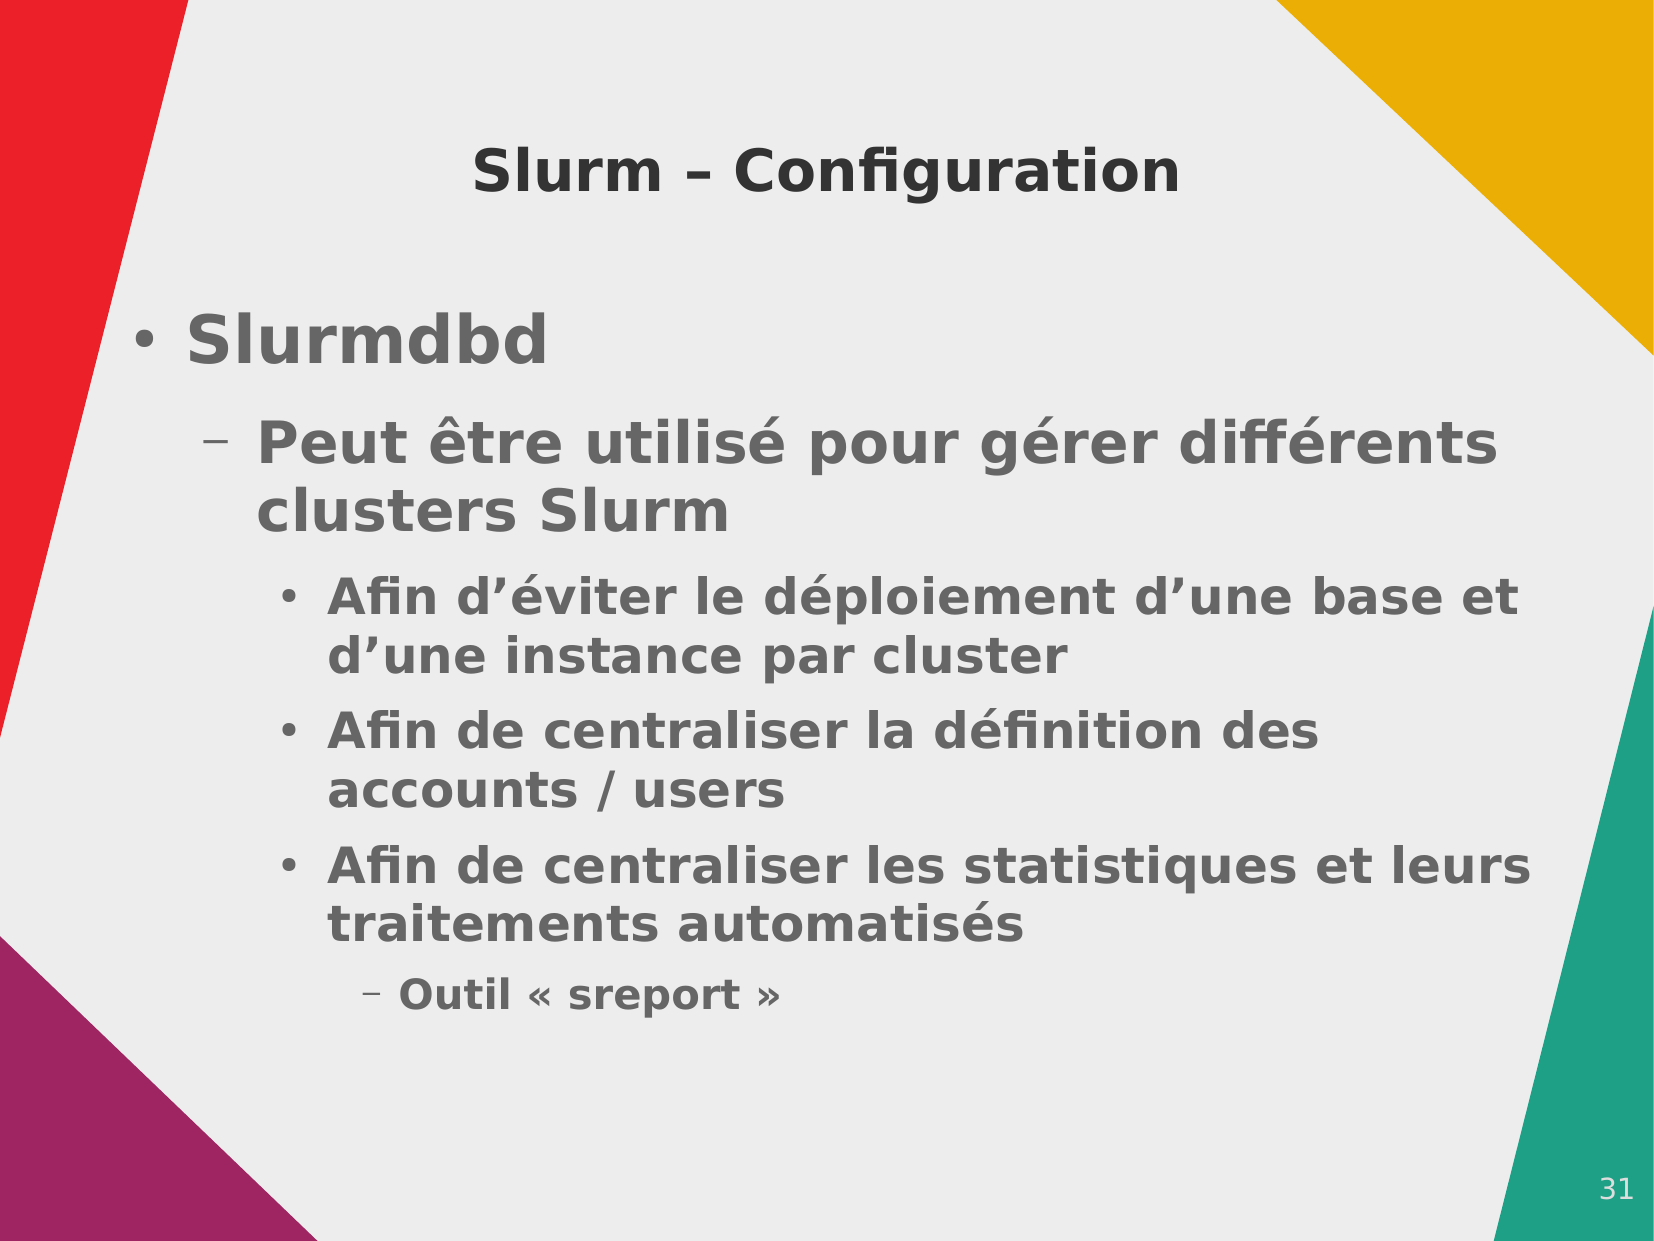

# Slurm – Configuration
Slurmdbd
Peut être utilisé pour gérer différents clusters Slurm
Afin d’éviter le déploiement d’une base et d’une instance par cluster
Afin de centraliser la définition des accounts / users
Afin de centraliser les statistiques et leurs traitements automatisés
Outil « sreport »
31